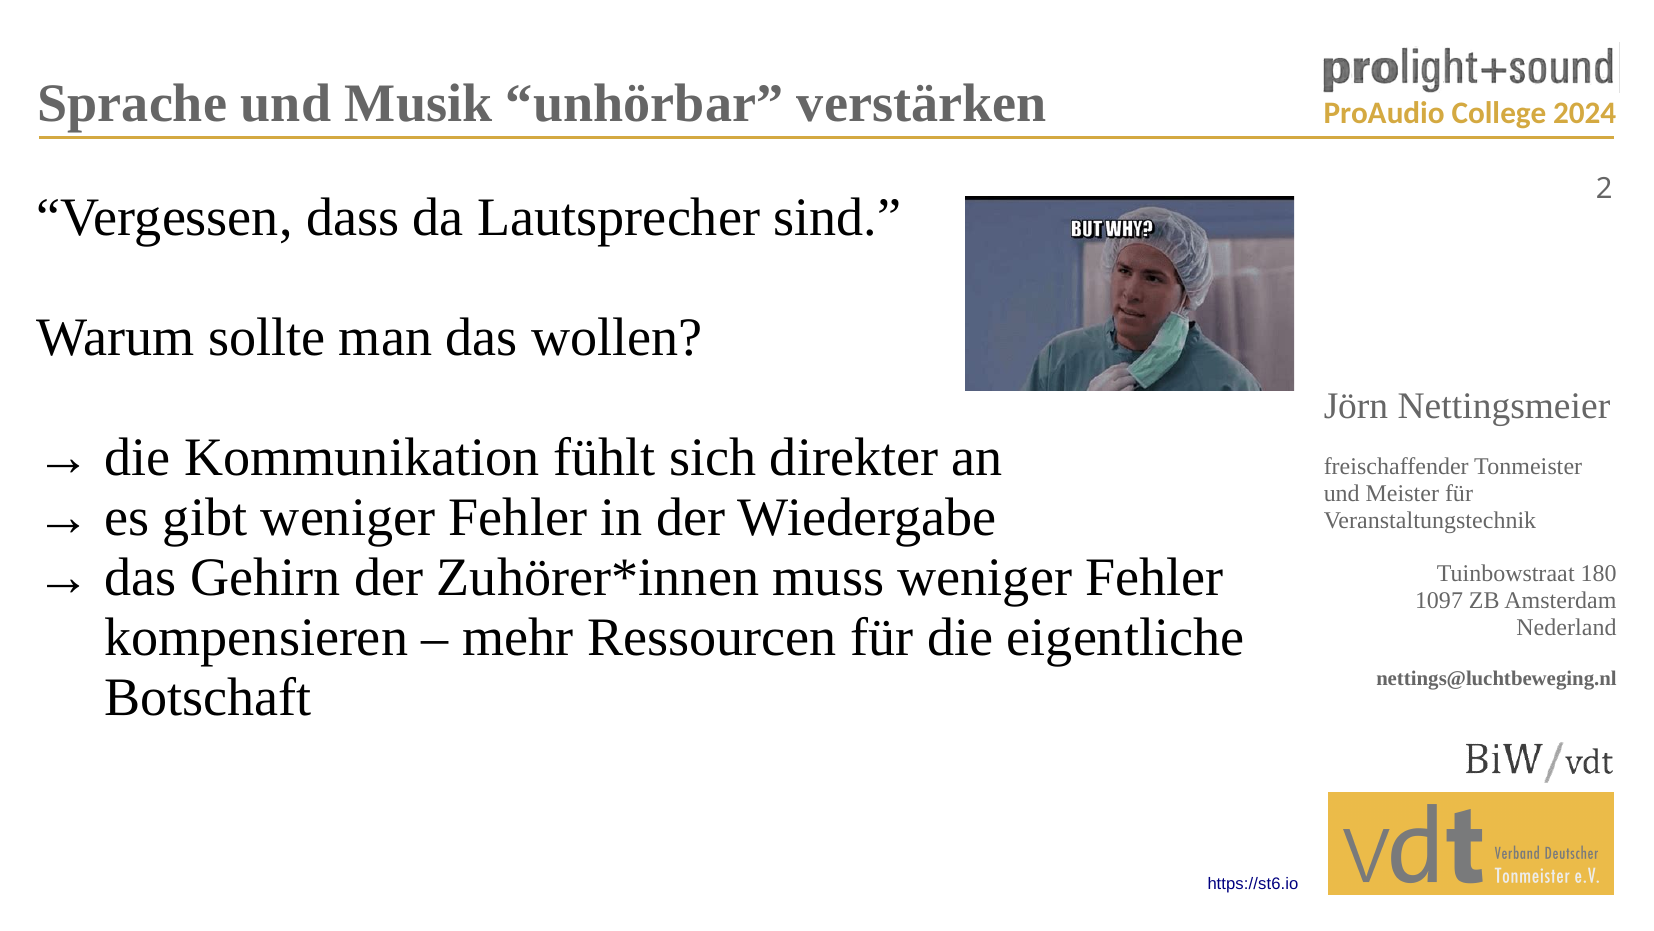

# Sprache und Musik “unhörbar” verstärken
2
“Vergessen, dass da Lautsprecher sind.”
Warum sollte man das wollen?
→ die Kommunikation fühlt sich direkter an
→ es gibt weniger Fehler in der Wiedergabe
→ das Gehirn der Zuhörer*innen muss weniger Fehler
 kompensieren – mehr Ressourcen für die eigentliche
 Botschaft
https://st6.io